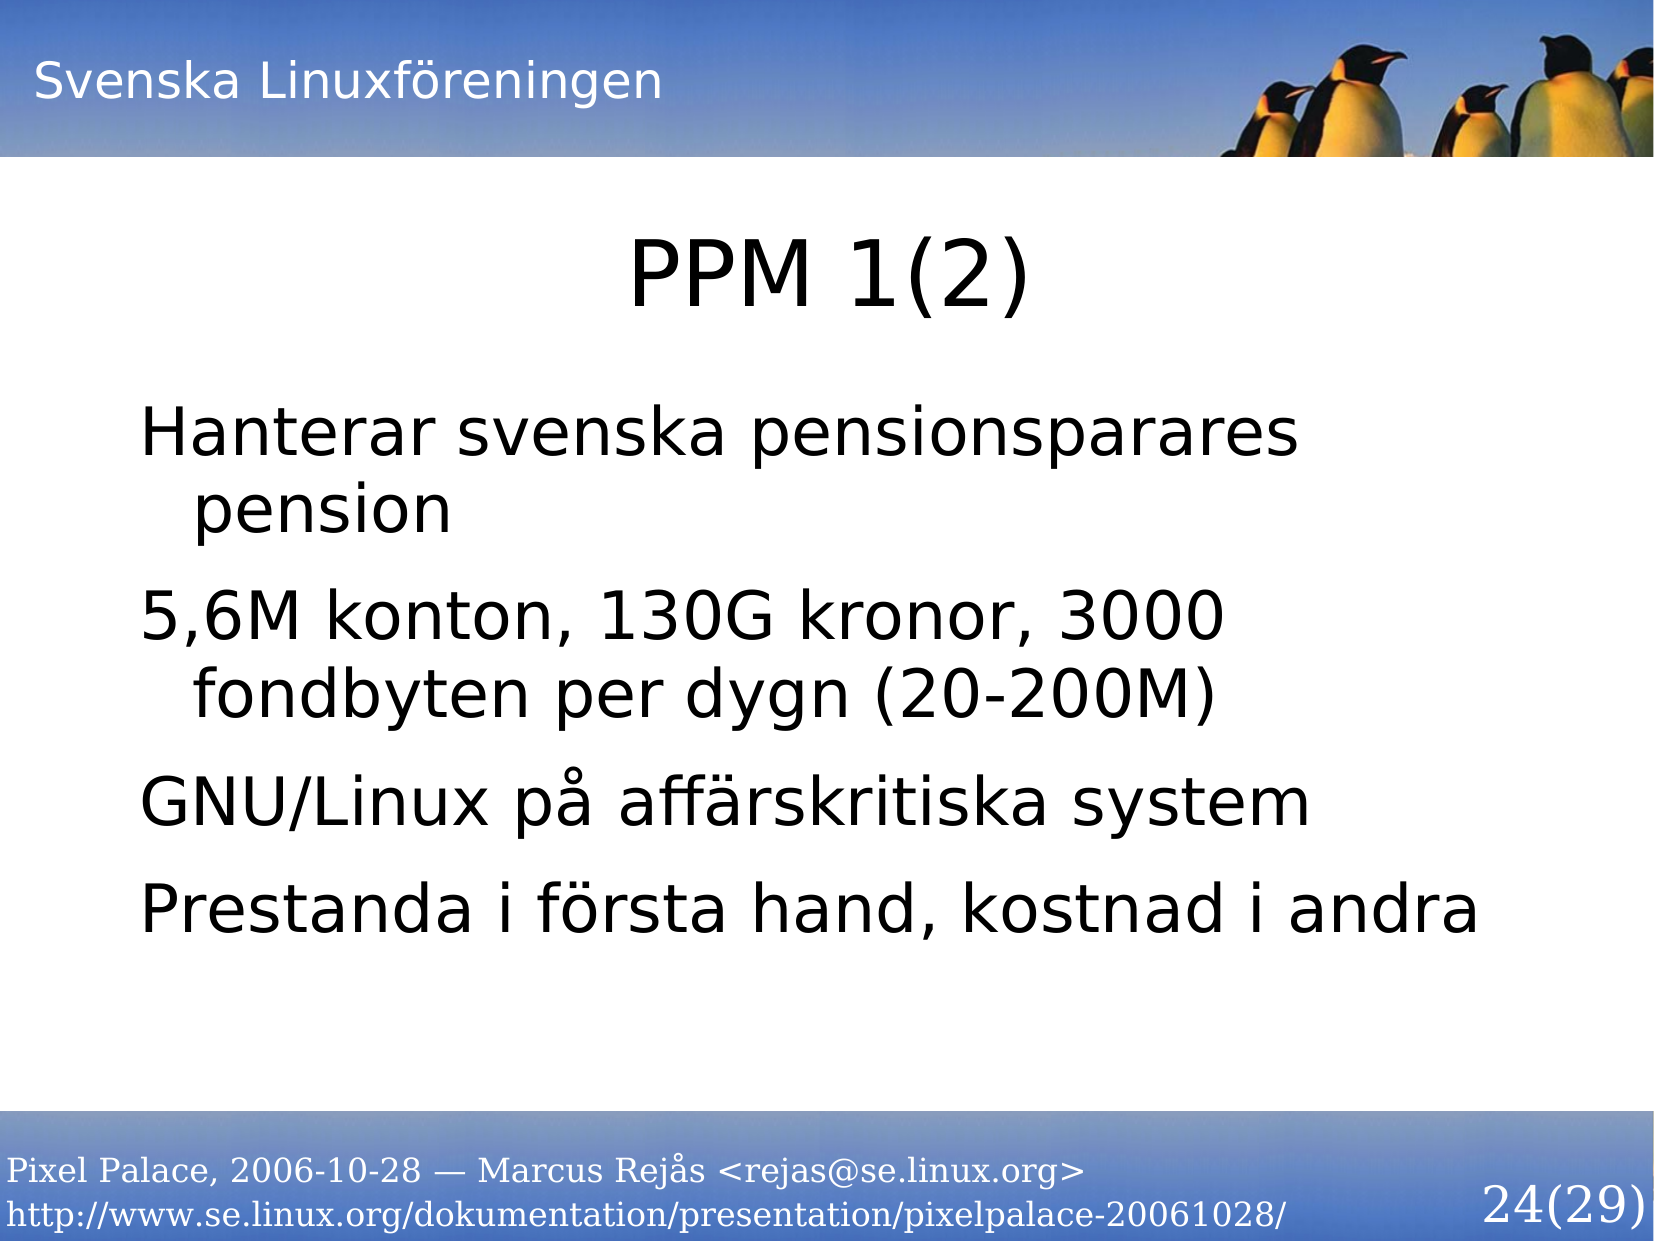

# PPM 1(2)
Hanterar svenska pensionsparares pension
5,6M konton, 130G kronor, 3000 fondbyten per dygn (20-200M)
GNU/Linux på affärskritiska system
Prestanda i första hand, kostnad i andra